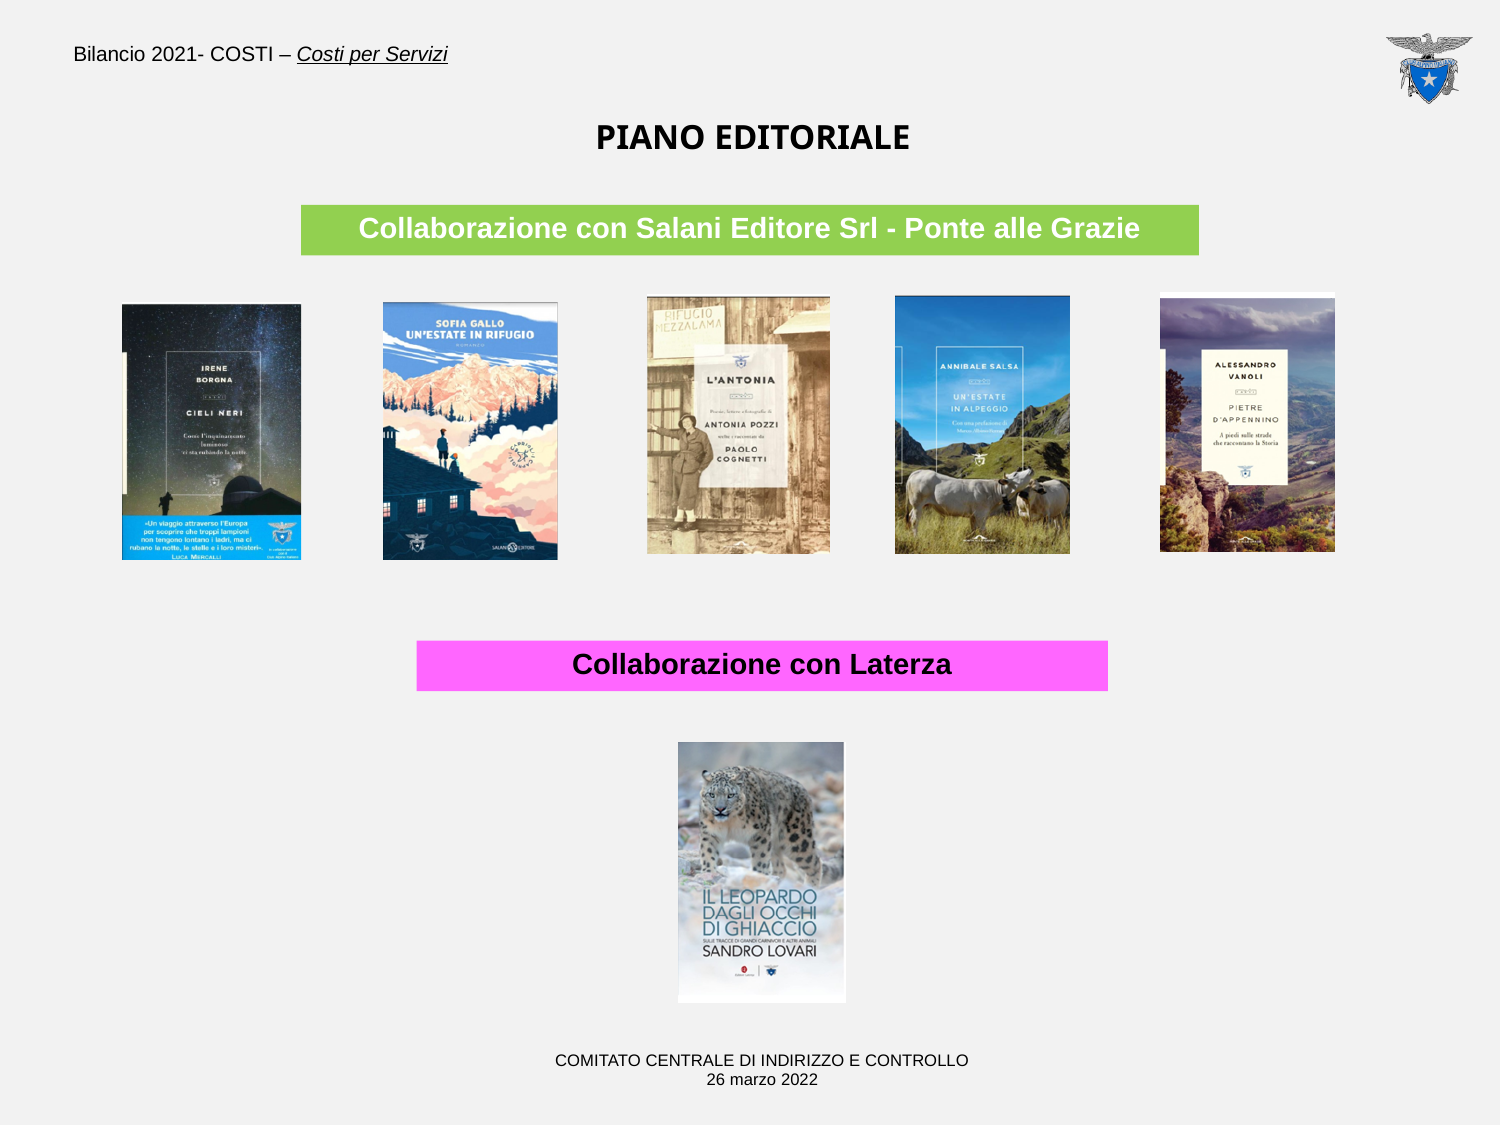

Bilancio 2021- COSTI – Costi per Servizi
PIANO EDITORIALE
Collaborazione con Salani Editore Srl - Ponte alle Grazie
Collaborazione con Laterza
COMITATO CENTRALE DI INDIRIZZO E CONTROLLO
26 marzo 2022